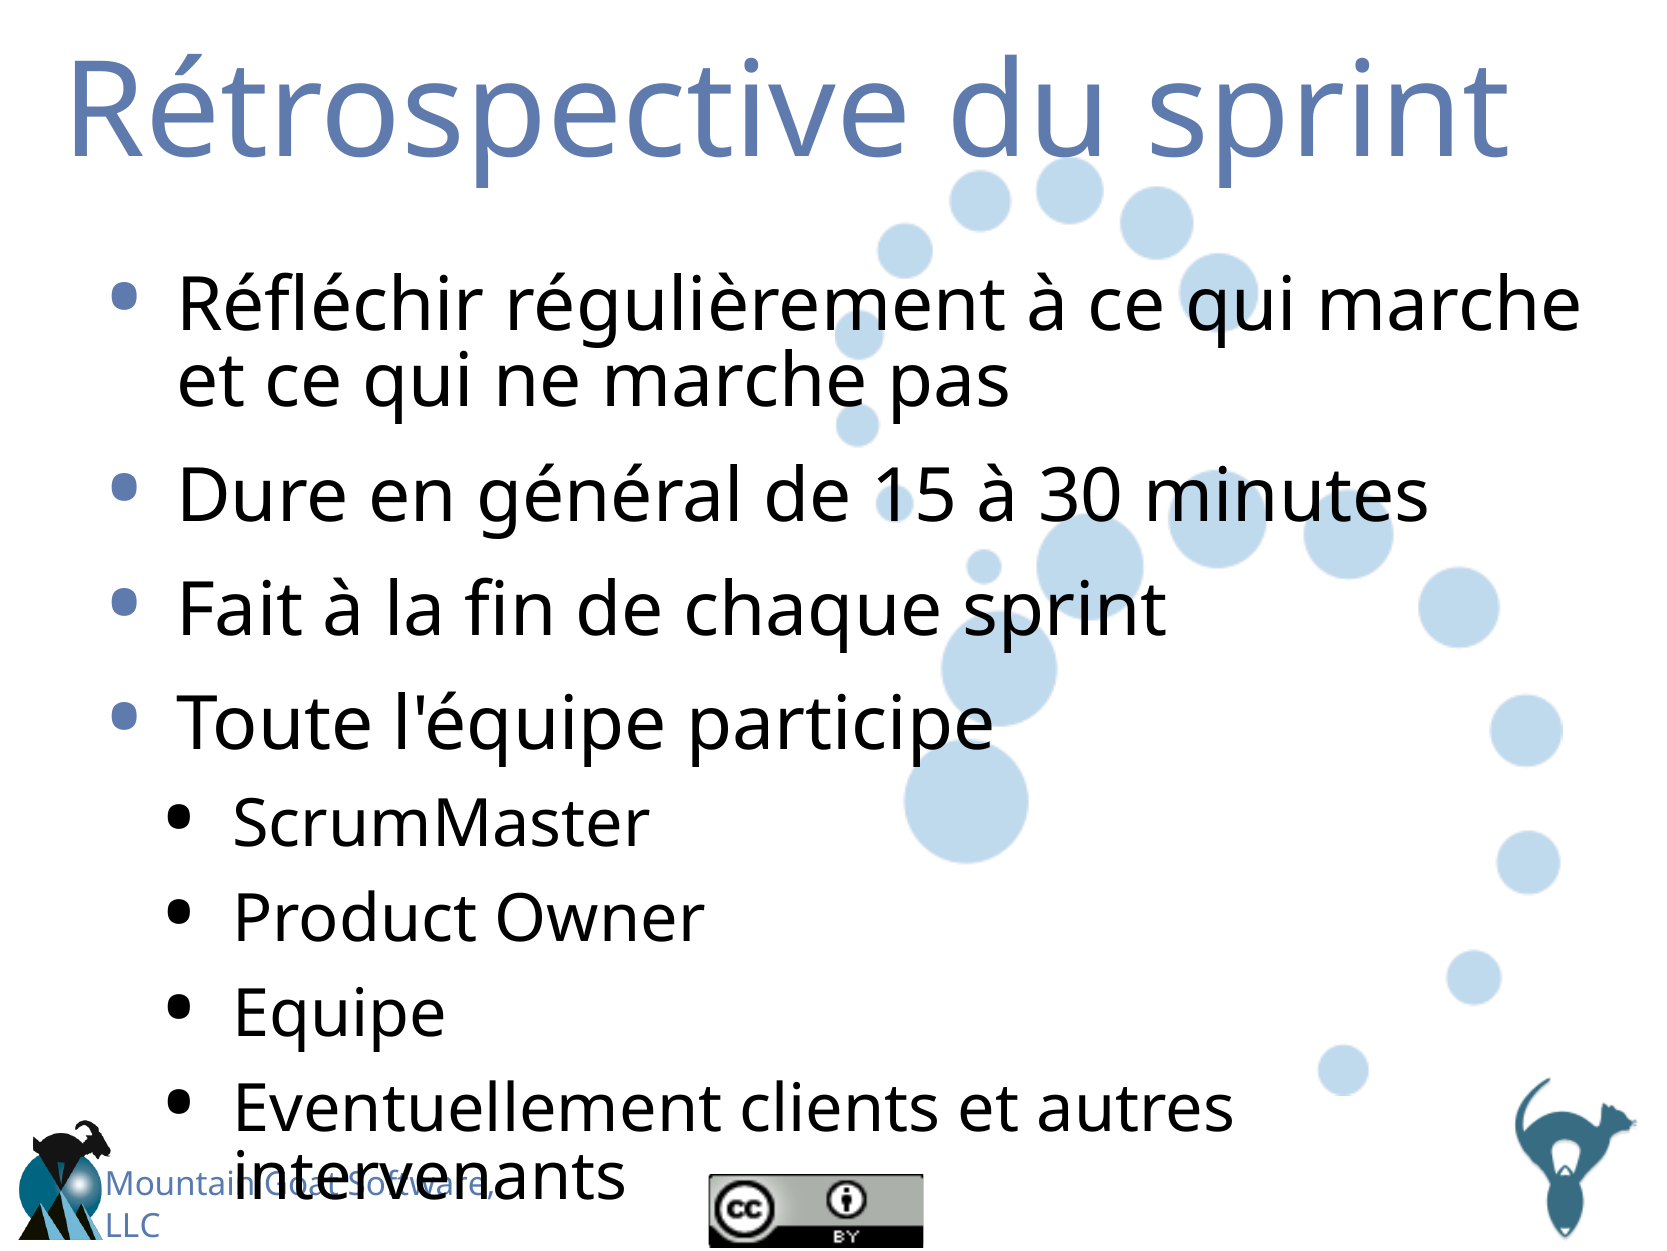

# Rétrospective du sprint
Réfléchir régulièrement à ce qui marche et ce qui ne marche pas
Dure en général de 15 à 30 minutes
Fait à la fin de chaque sprint
Toute l'équipe participe
ScrumMaster
Product Owner
Equipe
Eventuellement clients et autres intervenants